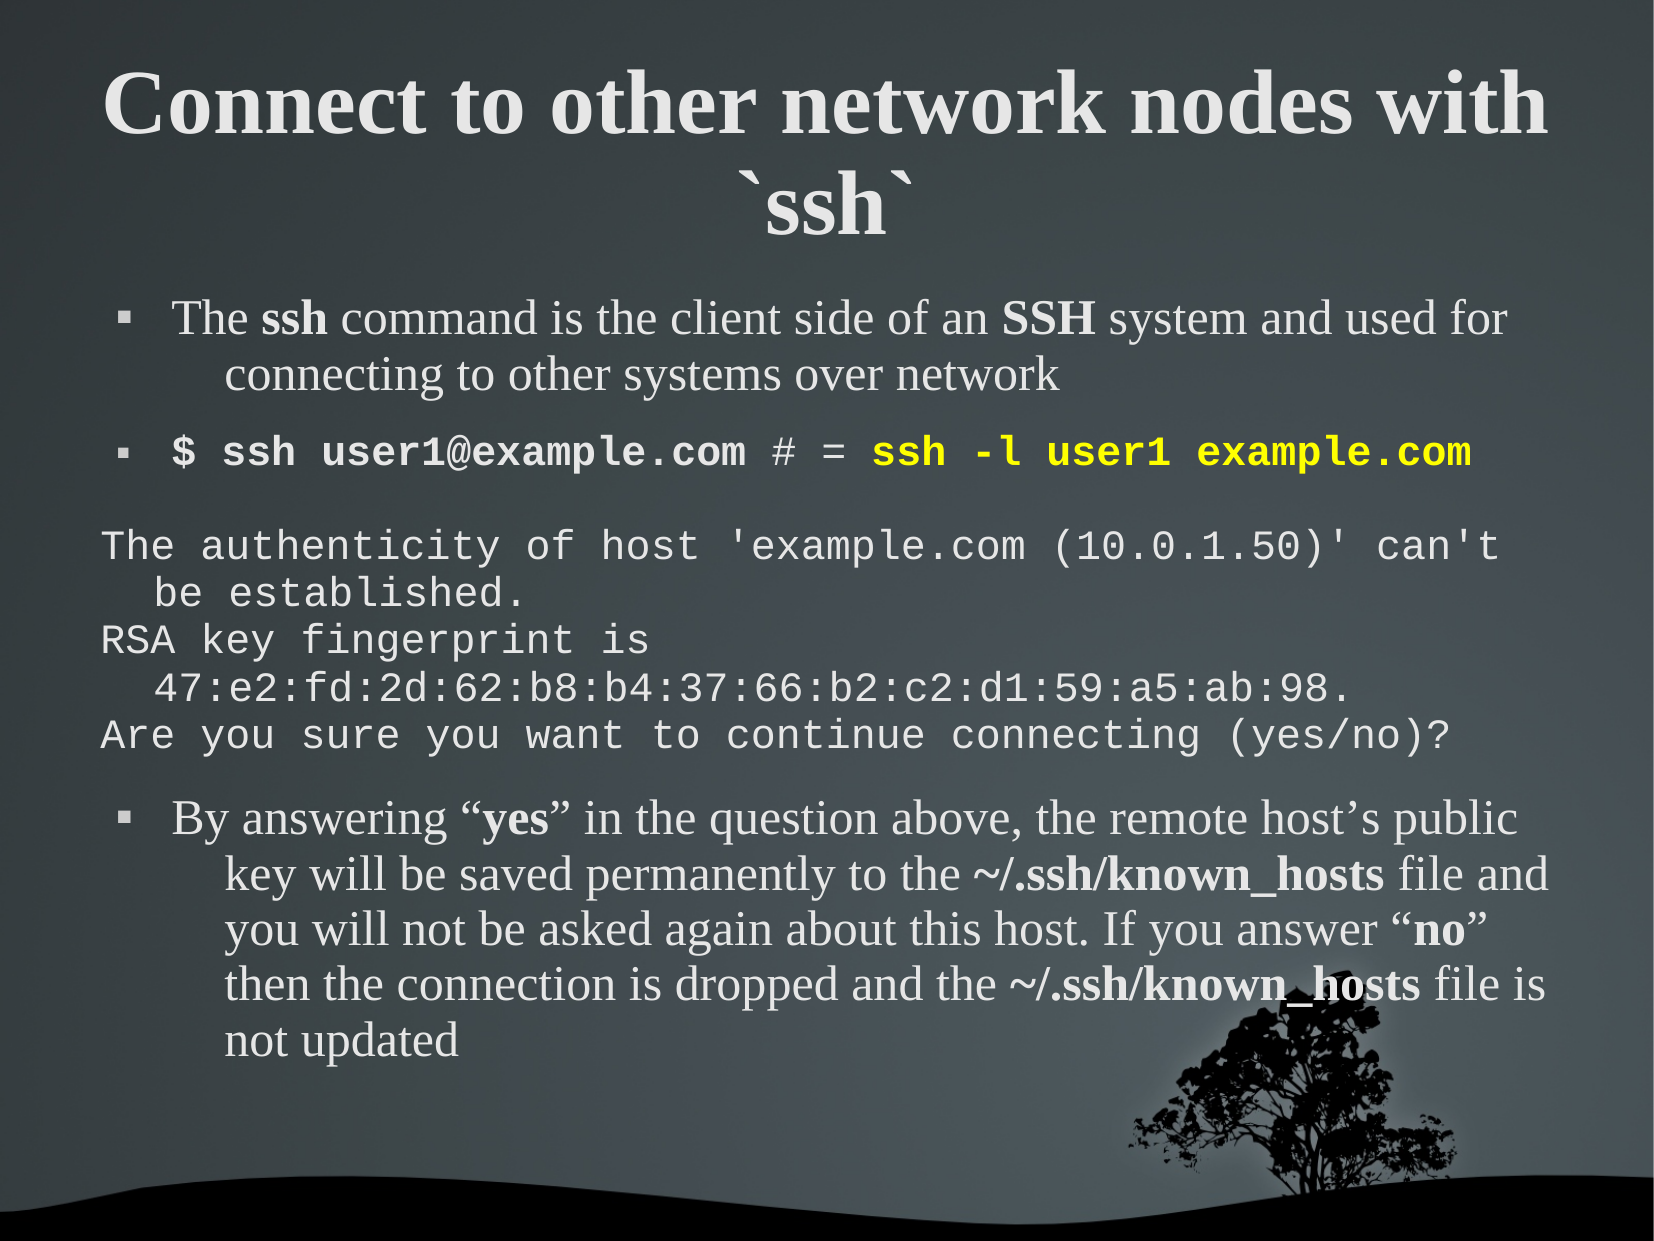

# Connect to other network nodes with `ssh`
The ssh command is the client side of an SSH system and used for connecting to other systems over network
$ ssh user1@example.com # = ssh -l user1 example.com
The authenticity of host 'example.com (10.0.1.50)' can't be established.
RSA key fingerprint is 47:e2:fd:2d:62:b8:b4:37:66:b2:c2:d1:59:a5:ab:98.
Are you sure you want to continue connecting (yes/no)?
By answering “yes” in the question above, the remote host’s public key will be saved permanently to the ~/.ssh/known_hosts file and you will not be asked again about this host. If you answer “no” then the connection is dropped and the ~/.ssh/known_hosts file is not updated